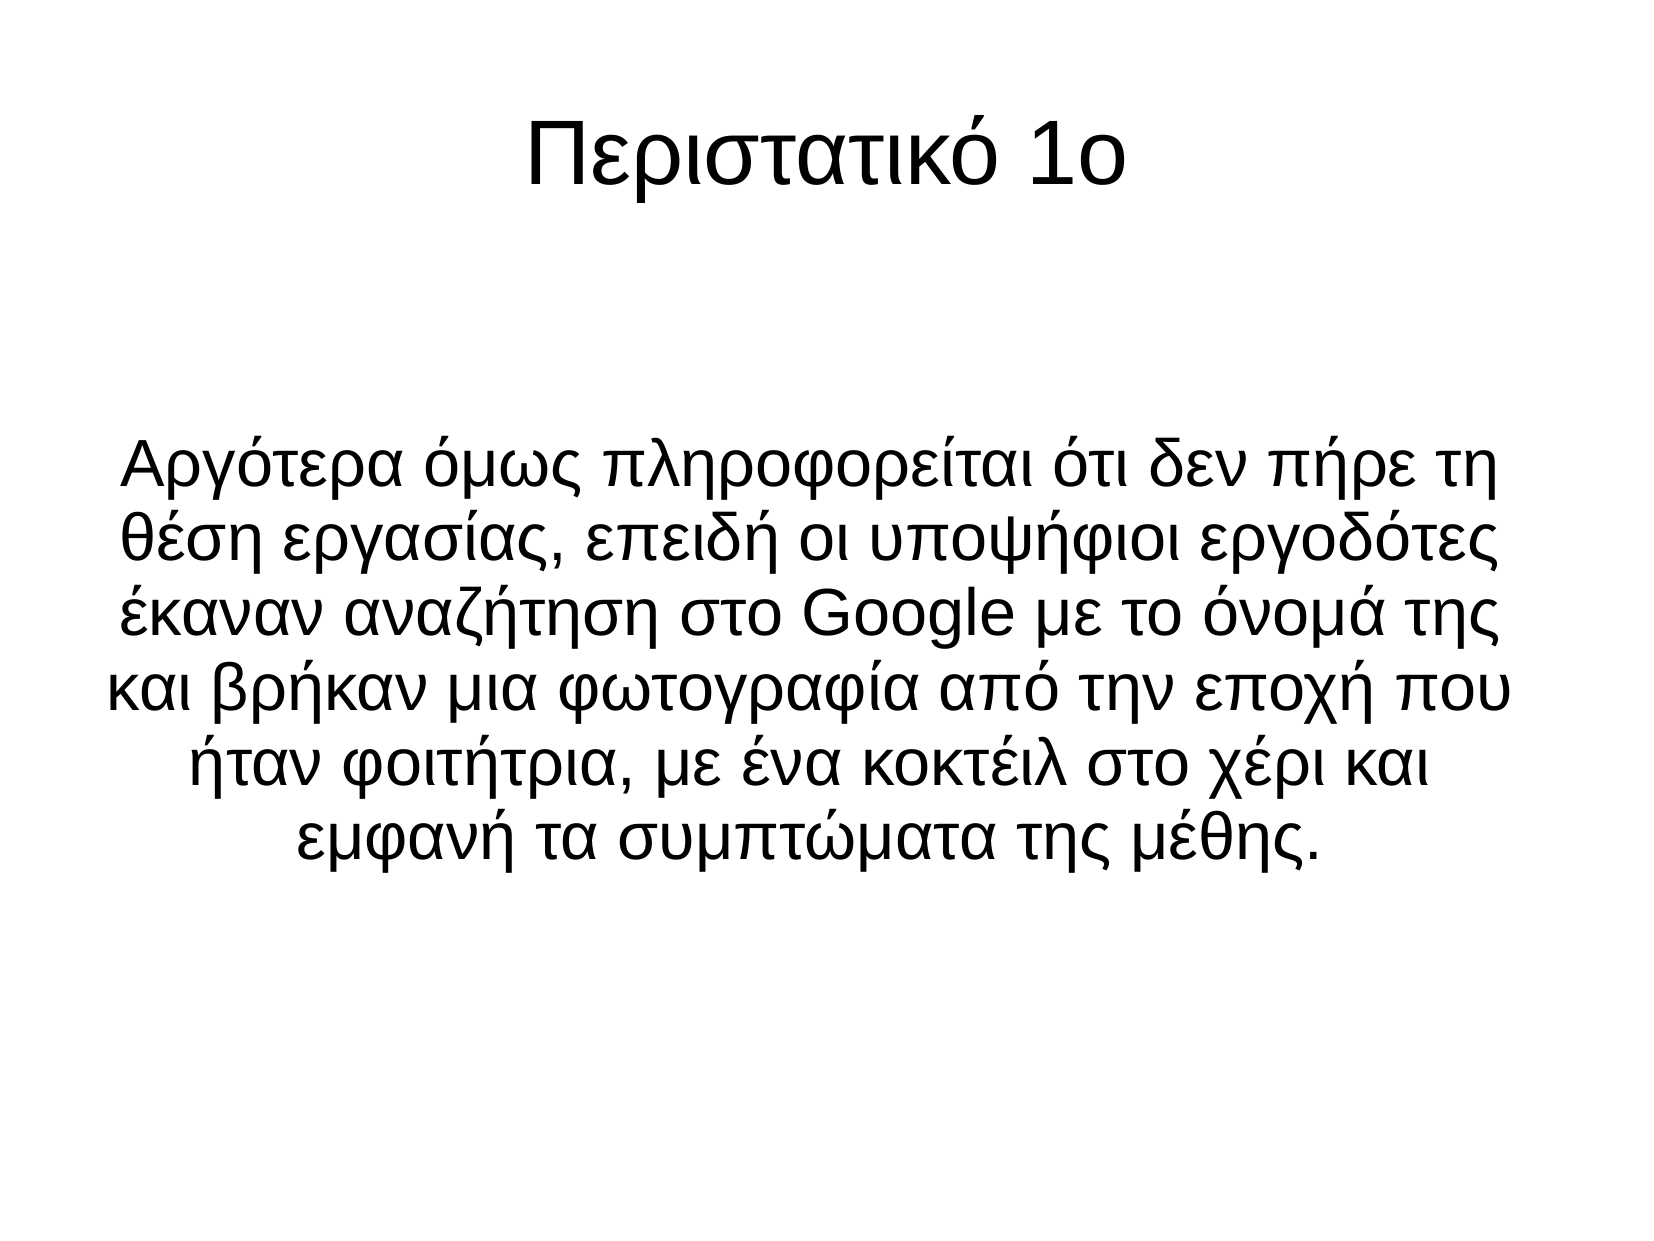

# Περιστατικό 1ο
Αργότερα όμως πληροφορείται ότι δεν πήρε τη θέση εργασίας, επειδή οι υποψήφιοι εργοδότες έκαναν αναζήτηση στο Google με το όνομά της και βρήκαν μια φωτογραφία από την εποχή που ήταν φοιτήτρια, με ένα κοκτέιλ στο χέρι και εμφανή τα συμπτώματα της μέθης.